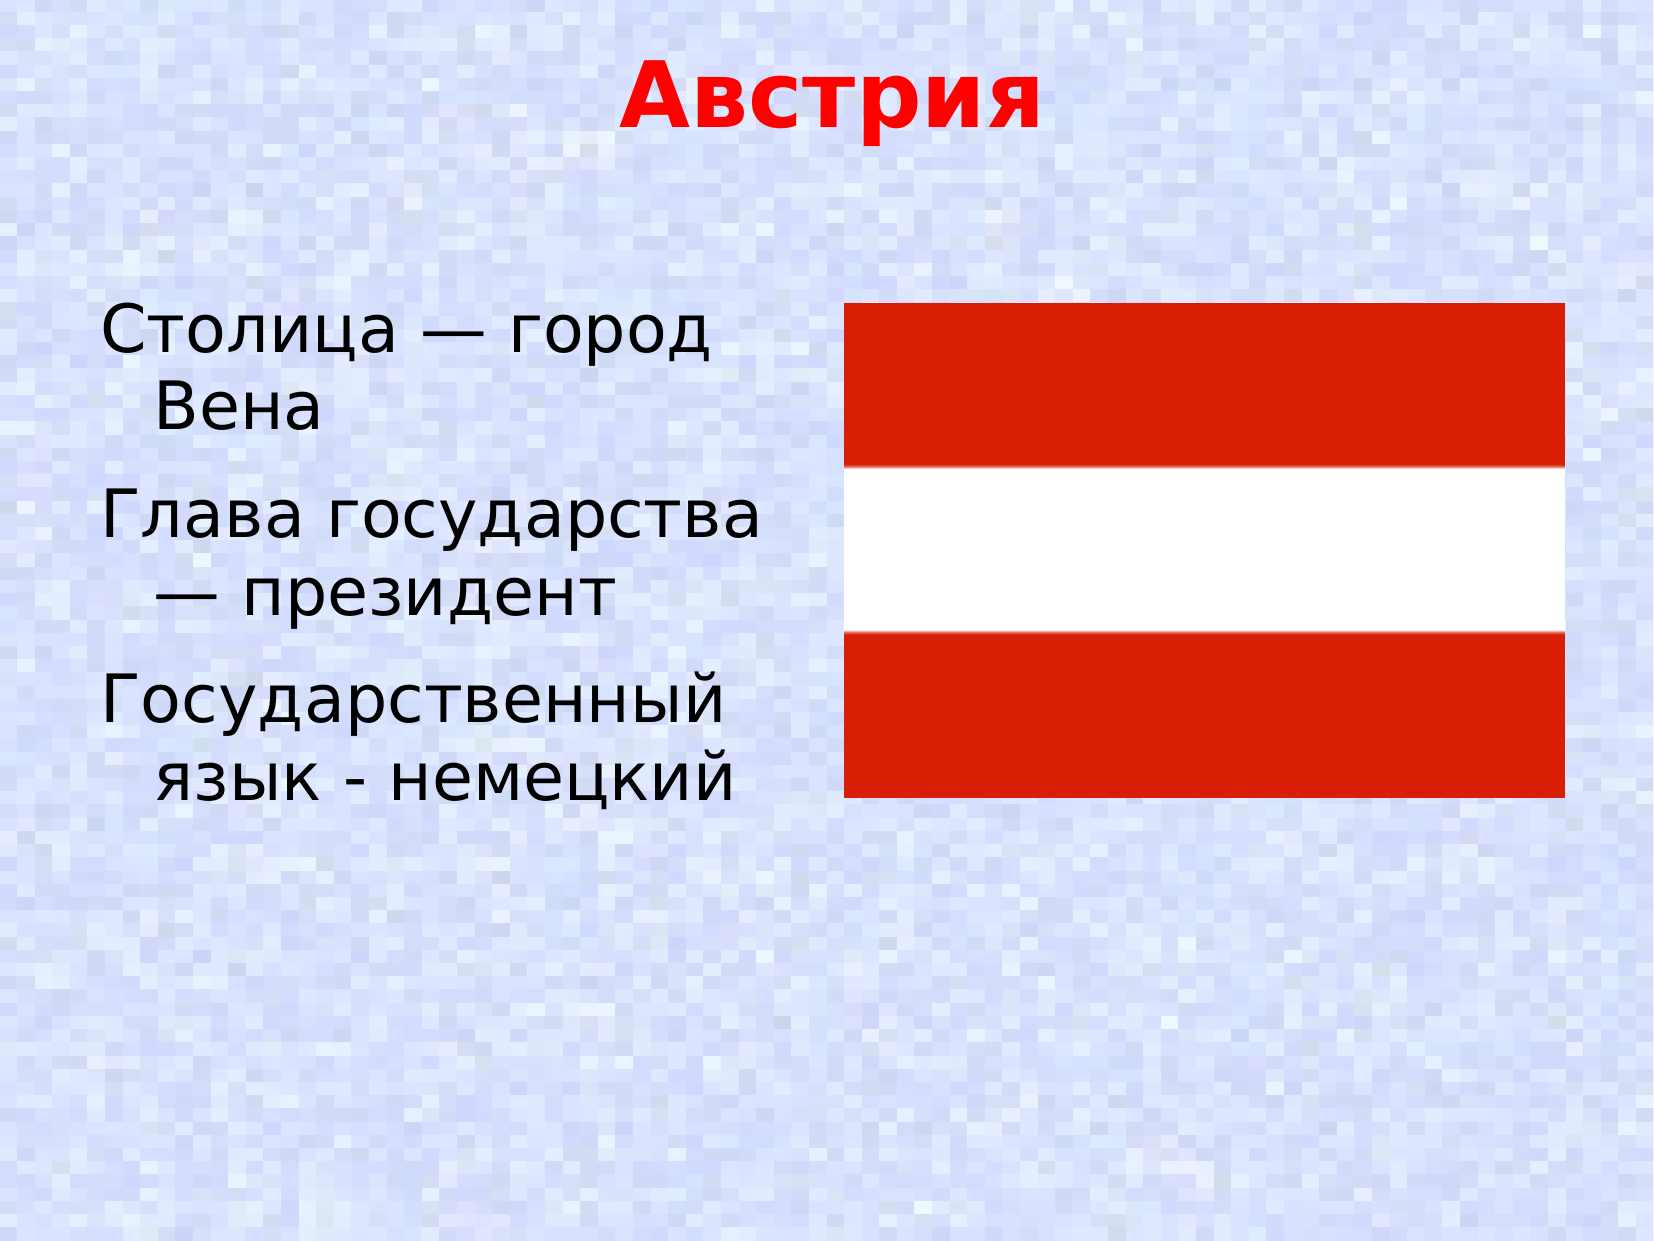

# Австрия
Столица — город Вена
Глава государства — президент
Государственный язык - немецкий